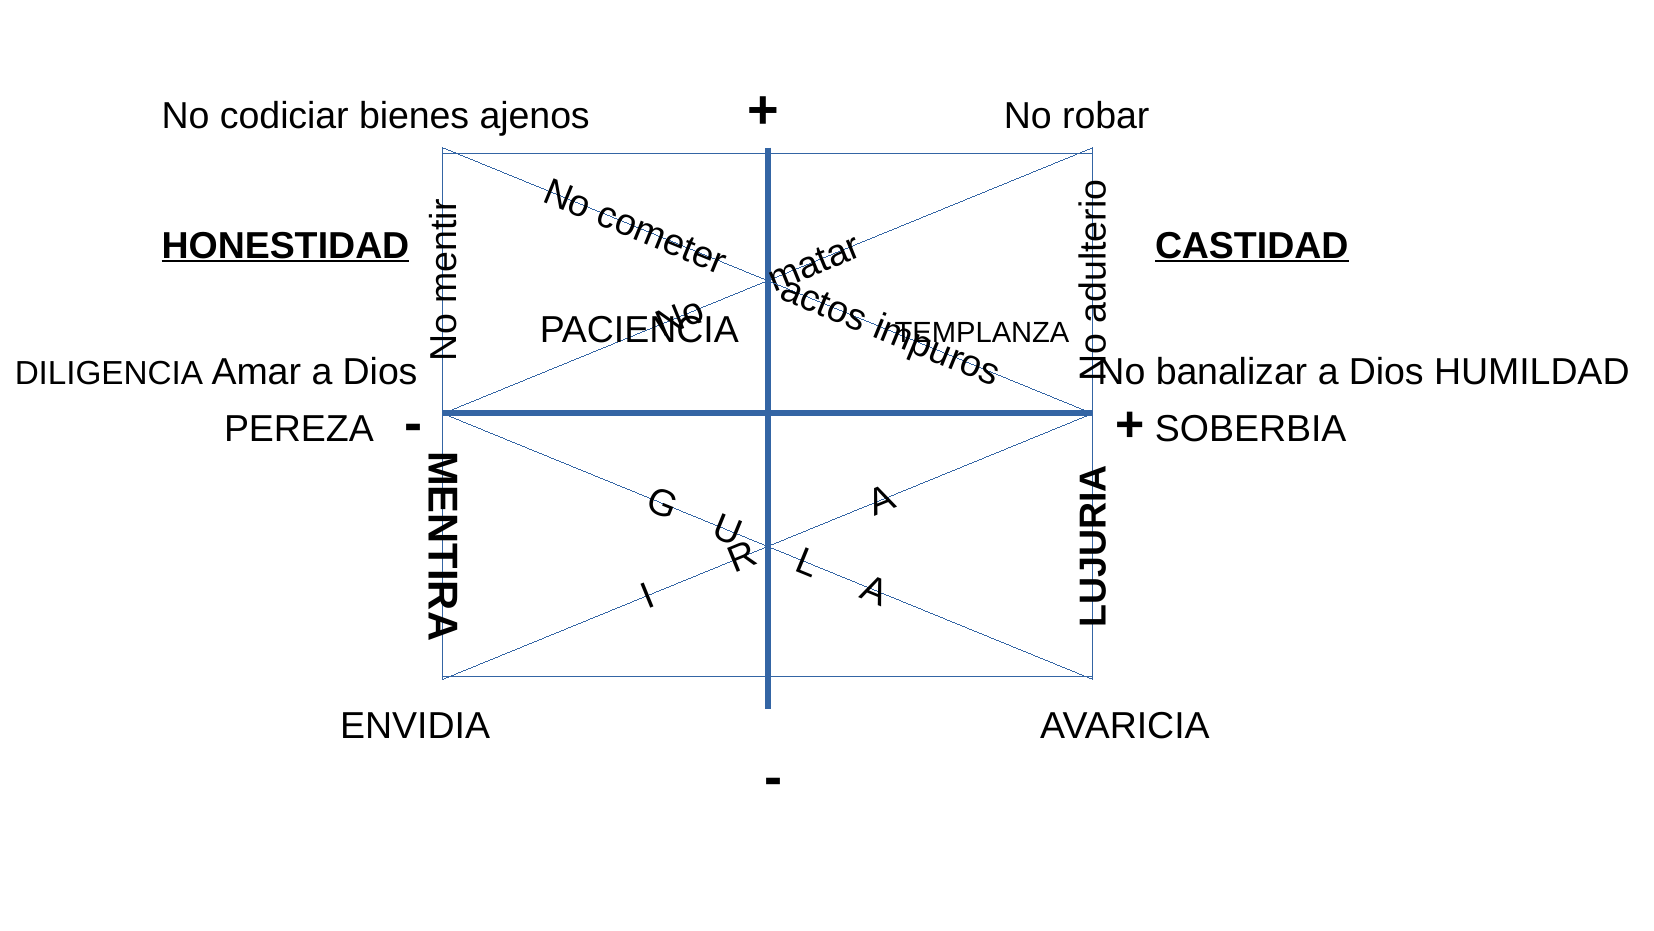

No codiciar bienes ajenos + No robar
 HONESTIDAD CASTIDAD
 PACIENCIA TEMPLANZA
DILIGENCIA Amar a Dios No banalizar a Dios HUMILDAD PEREZA - + SOBERBIA
 ENVIDIA AVARICIA
 -
No mentir
No matar
 No cometer actos impuros
No adulterio
MENTIRA
G U L A
I R A
LUJURIA